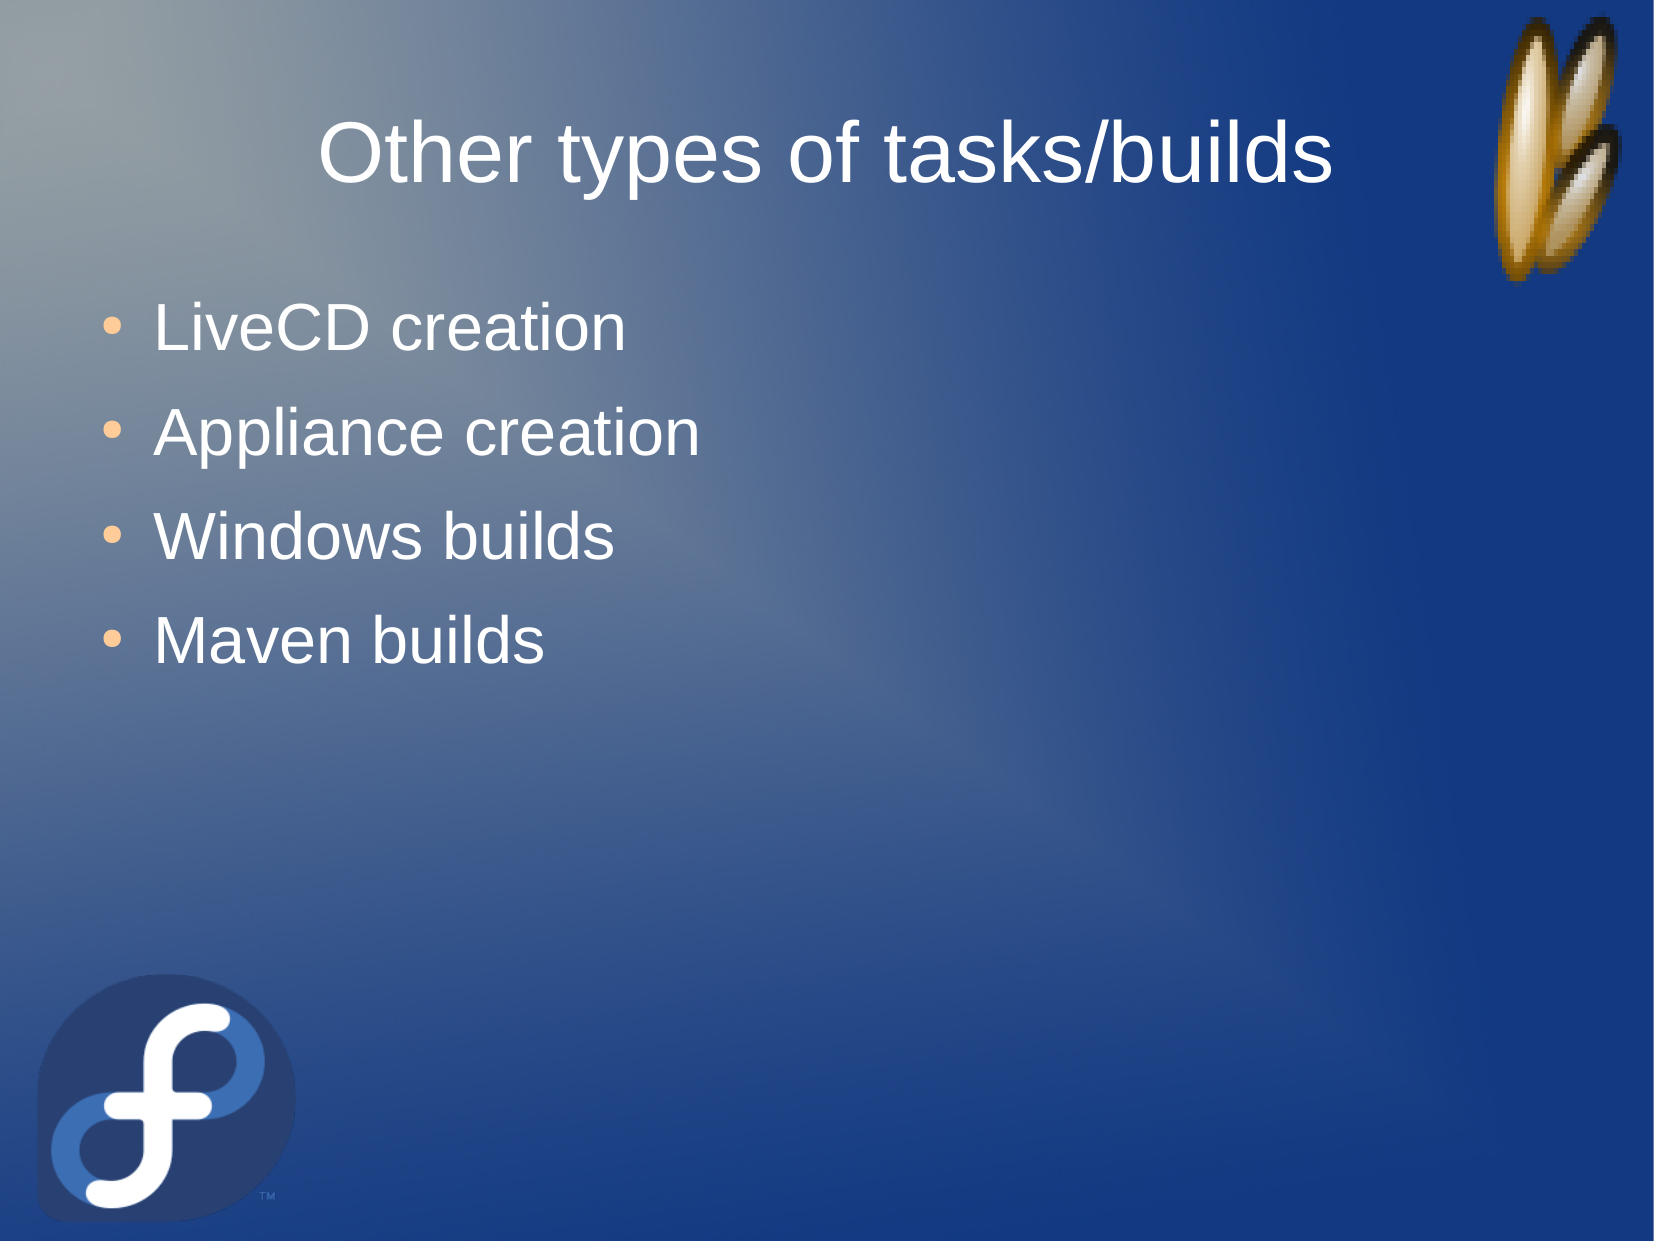

# Other types of tasks/builds
LiveCD creation
Appliance creation
Windows builds
Maven builds